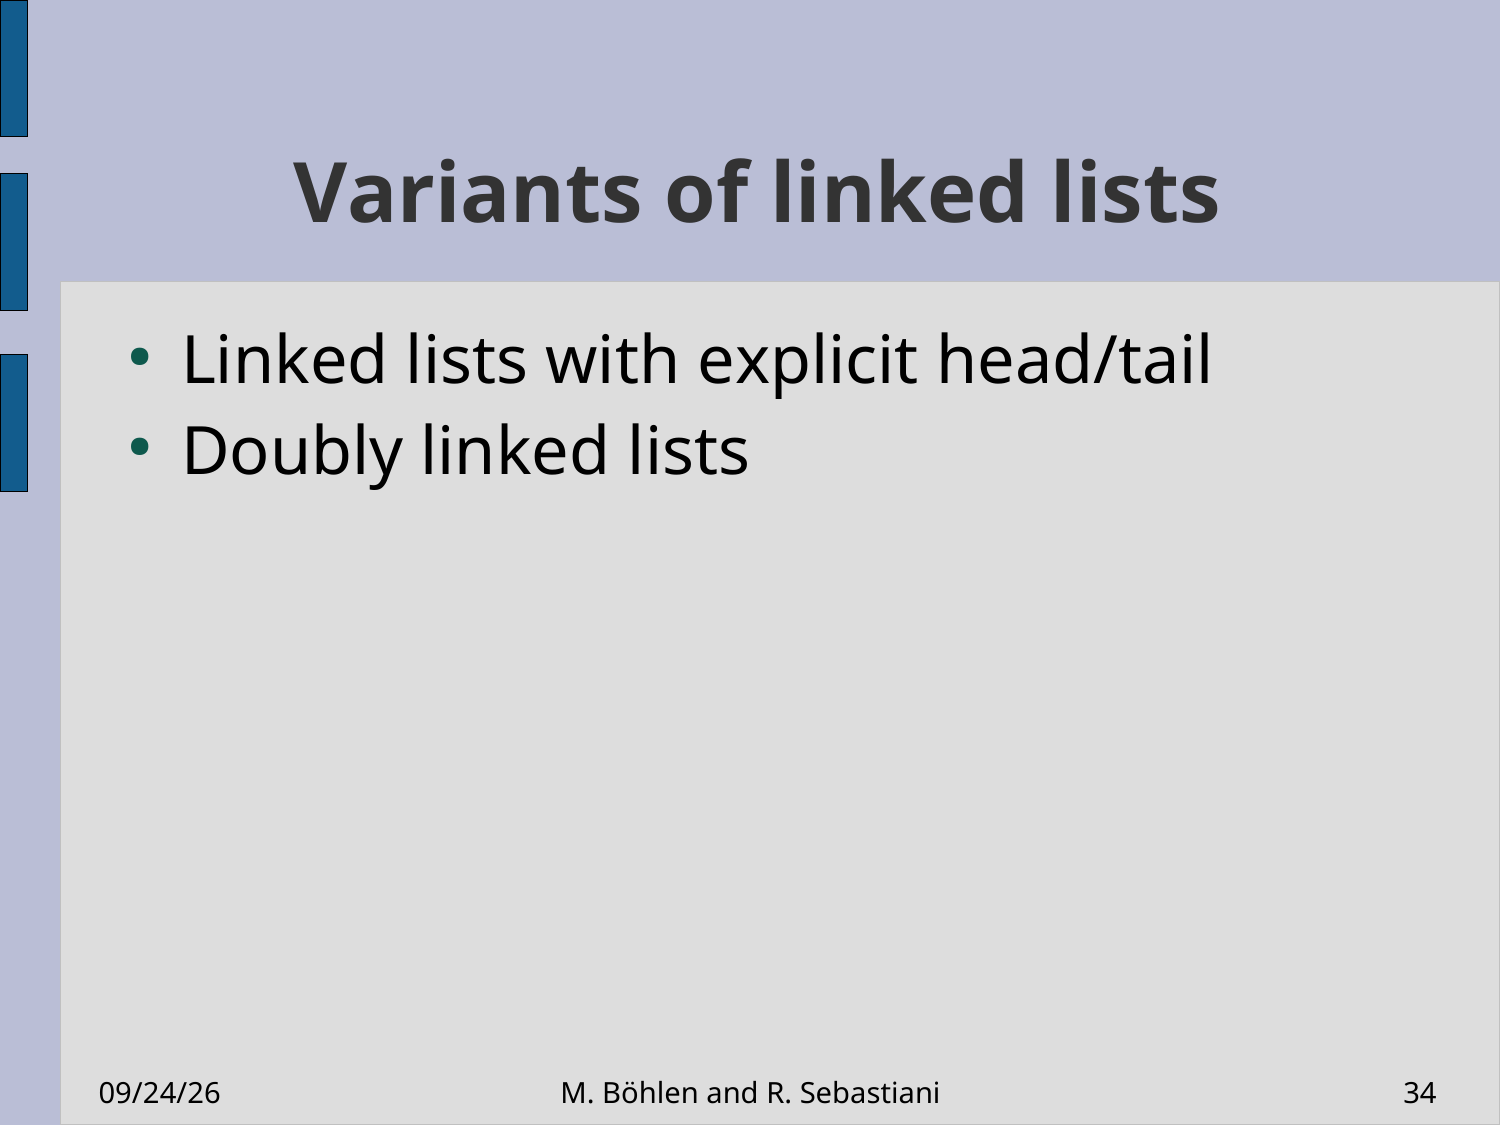

# Variants of linked lists
Linked lists with explicit head/tail
Doubly linked lists
M. Böhlen and R. Sebastiani
34